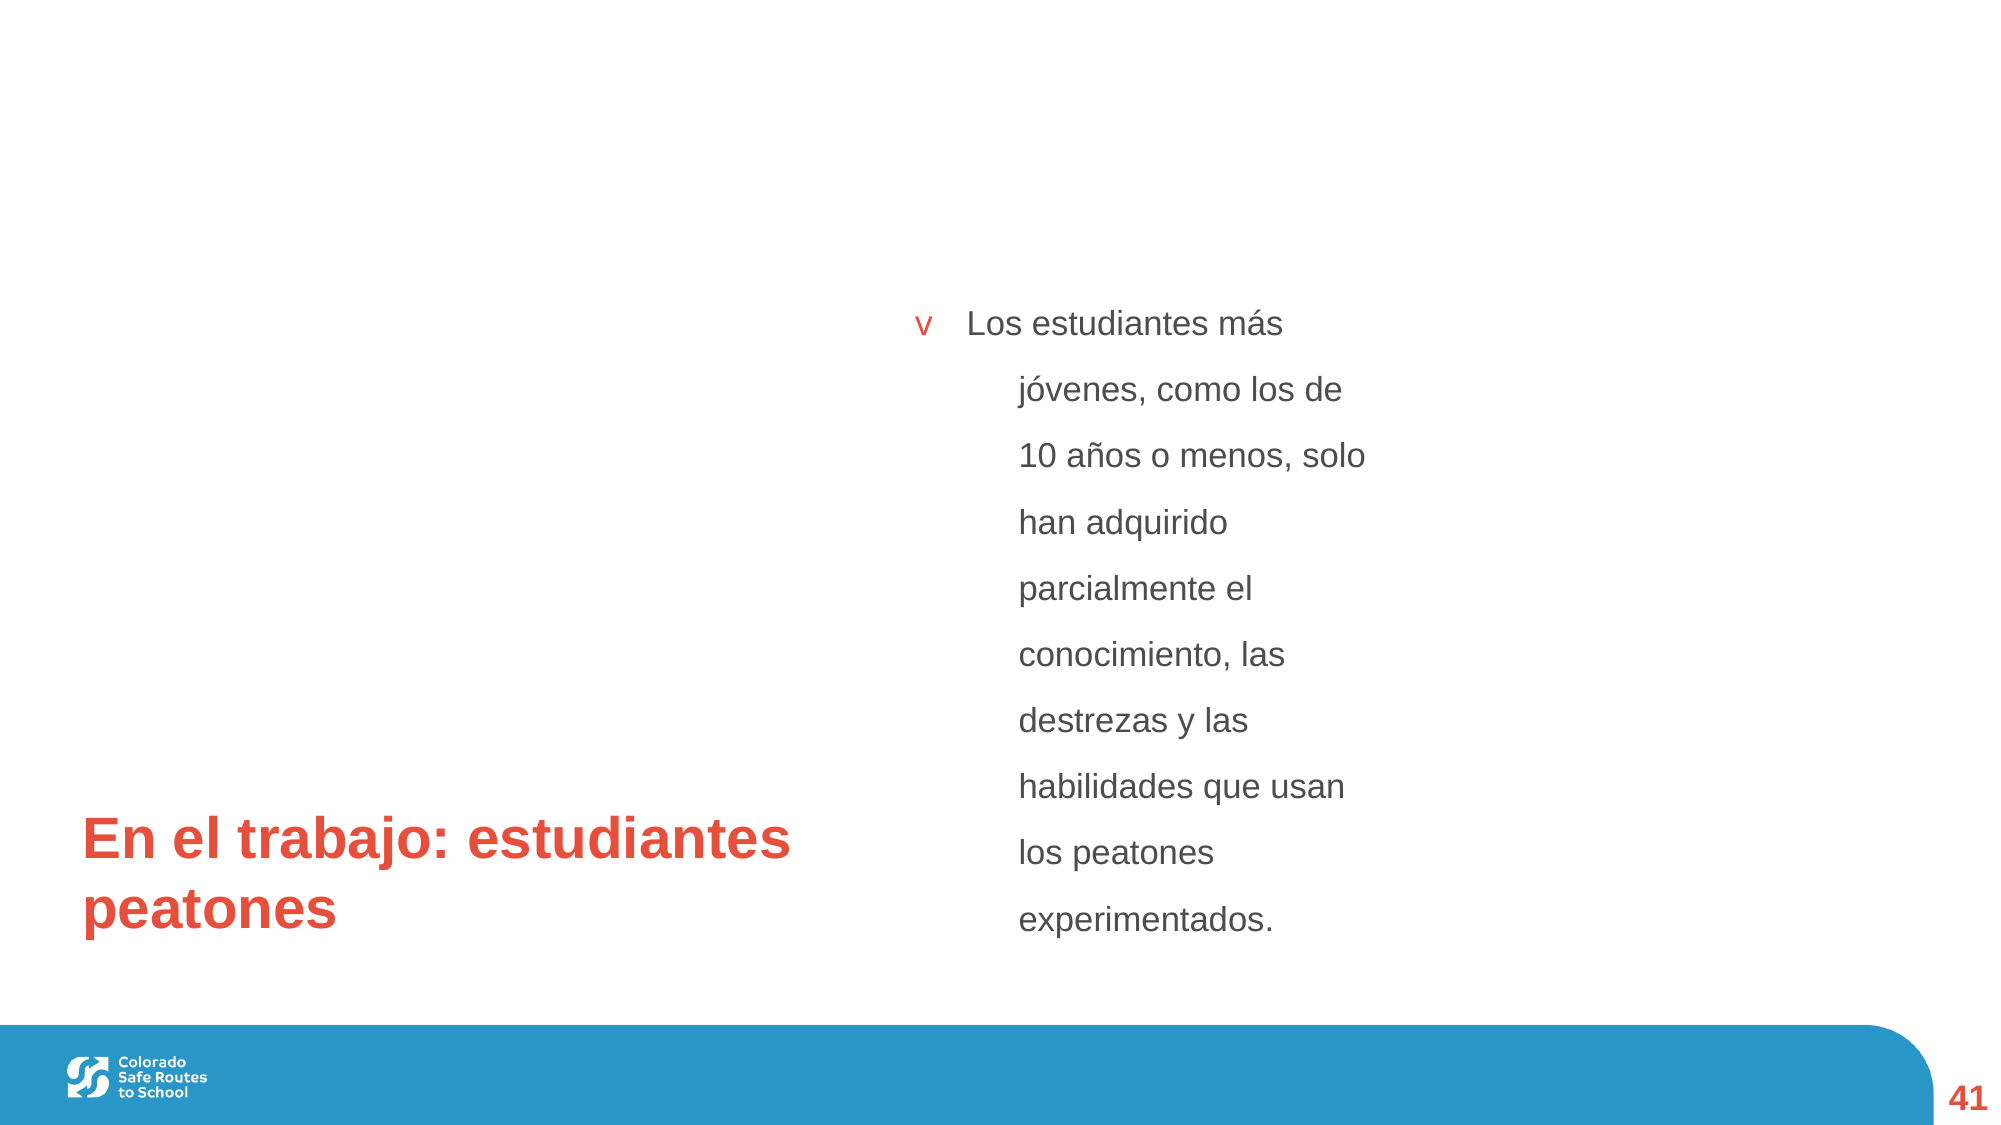

# En el trabajo: estudiantes peatones
Los estudiantes más jóvenes, como los de 10 años o menos, solo han adquirido parcialmente el conocimiento, las destrezas y las habilidades que usan los peatones experimentados.
41